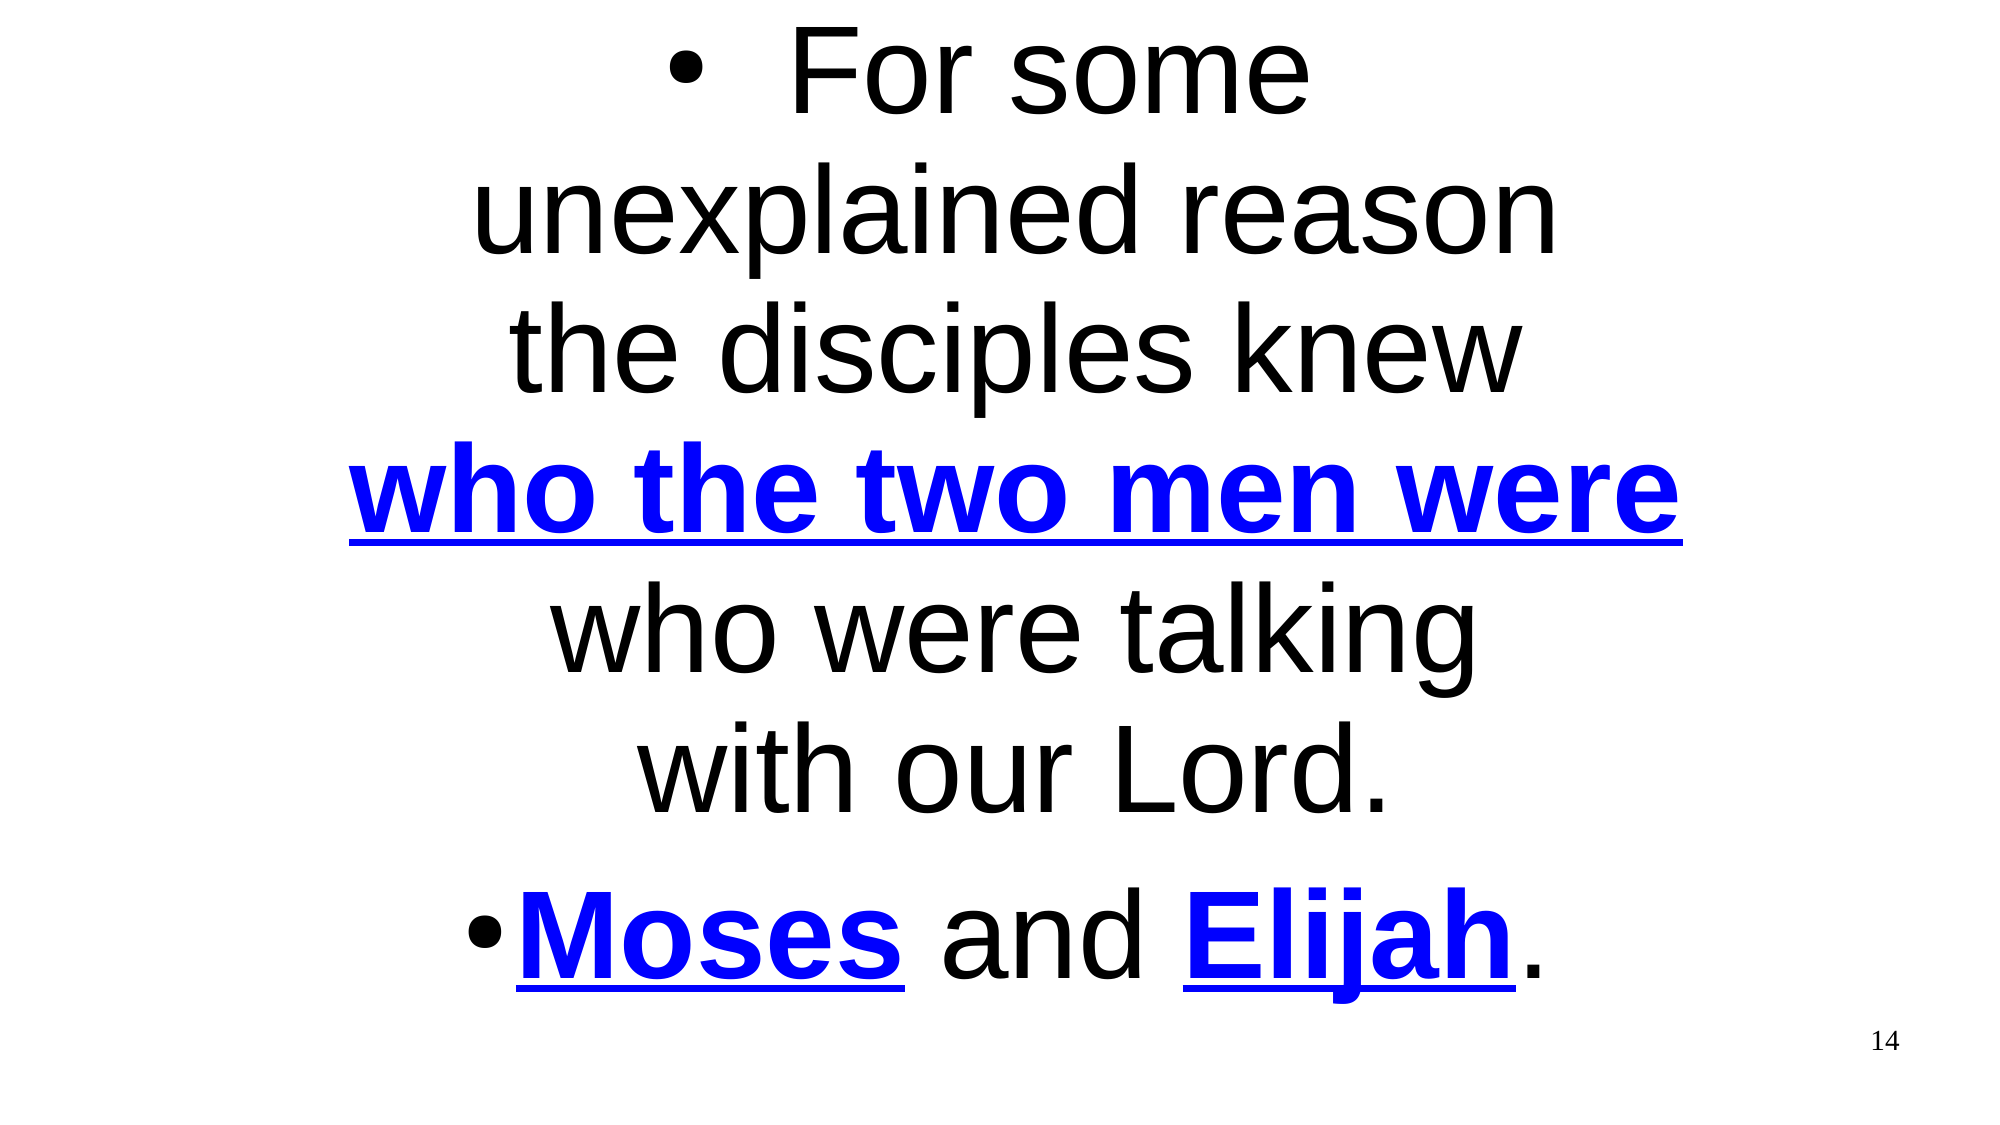

# For some unexplained reason the disciples knew who the two men were who were talking with our Lord.
Moses and Elijah.
14